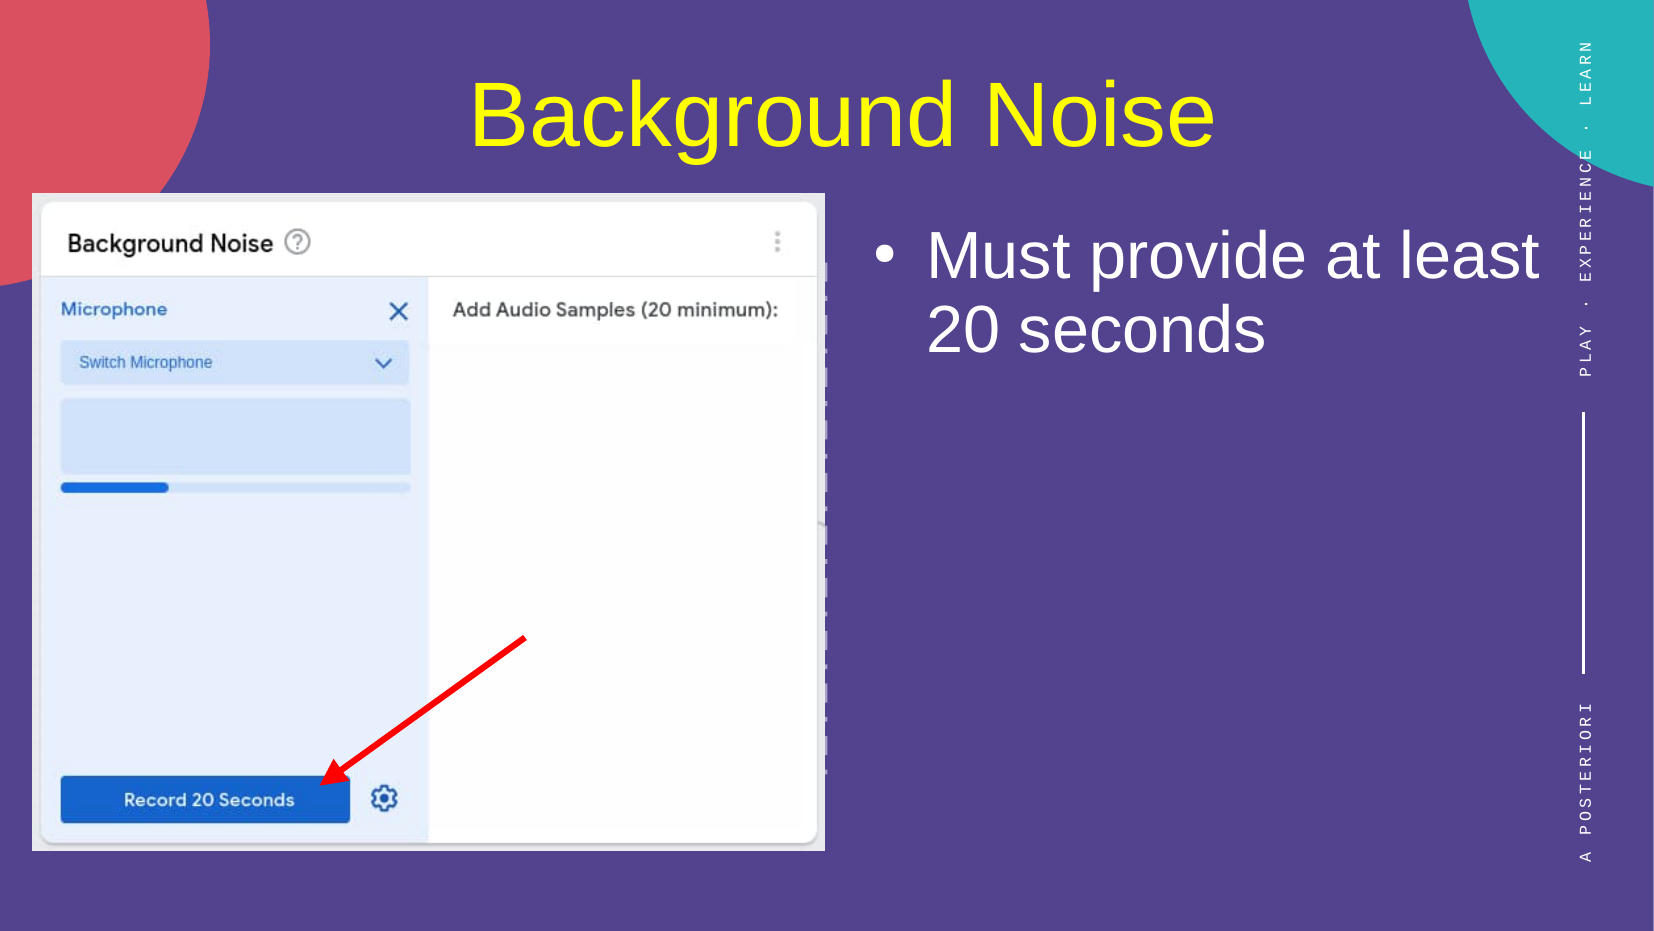

# Background Noise
Must provide at least 20 seconds